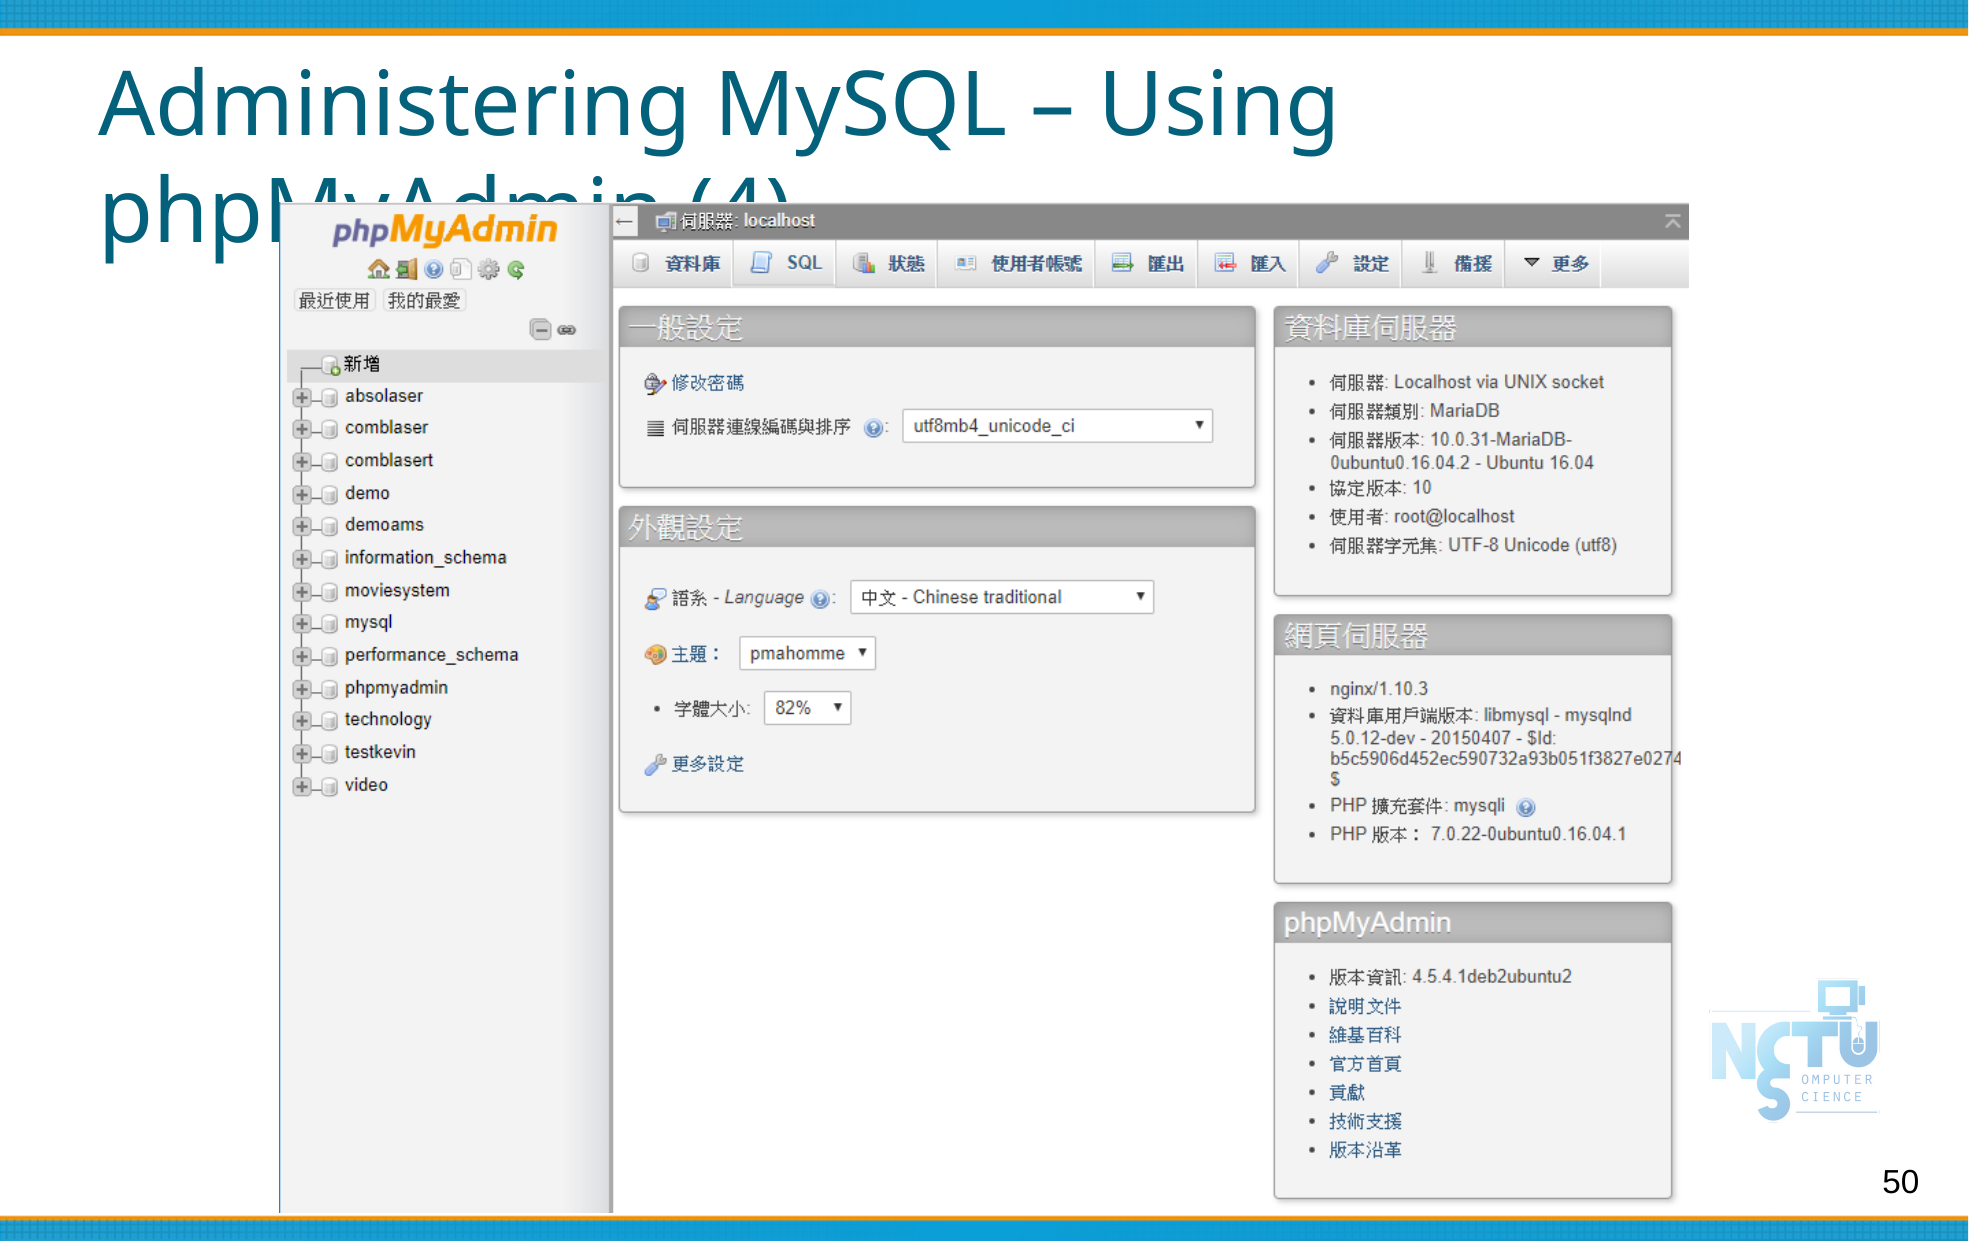

# Administering MySQL – Using phpMyAdmin (4)